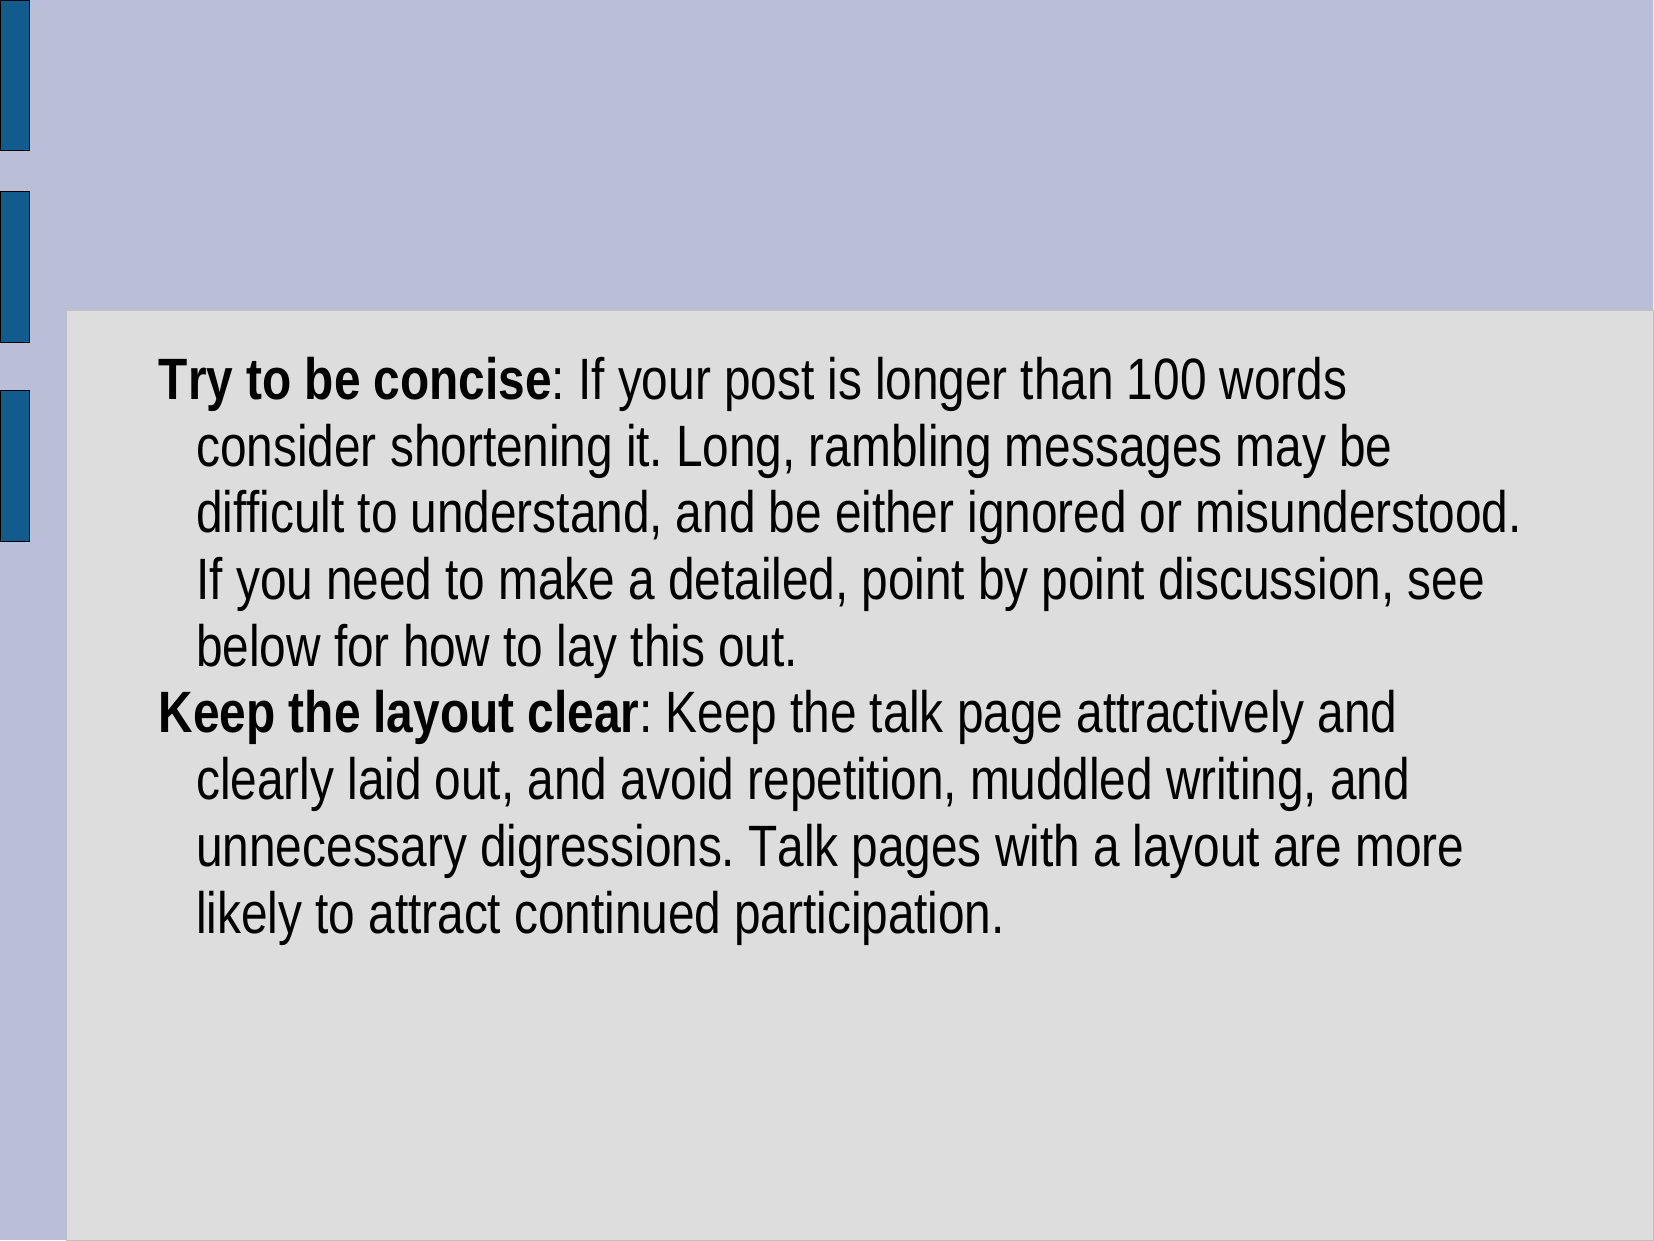

# Try to be concise: If your post is longer than 100 words consider shortening it. Long, rambling messages may be difficult to understand, and be either ignored or misunderstood. If you need to make a detailed, point by point discussion, see below for how to lay this out.
Keep the layout clear: Keep the talk page attractively and clearly laid out, and avoid repetition, muddled writing, and unnecessary digressions. Talk pages with a layout are more likely to attract continued participation.